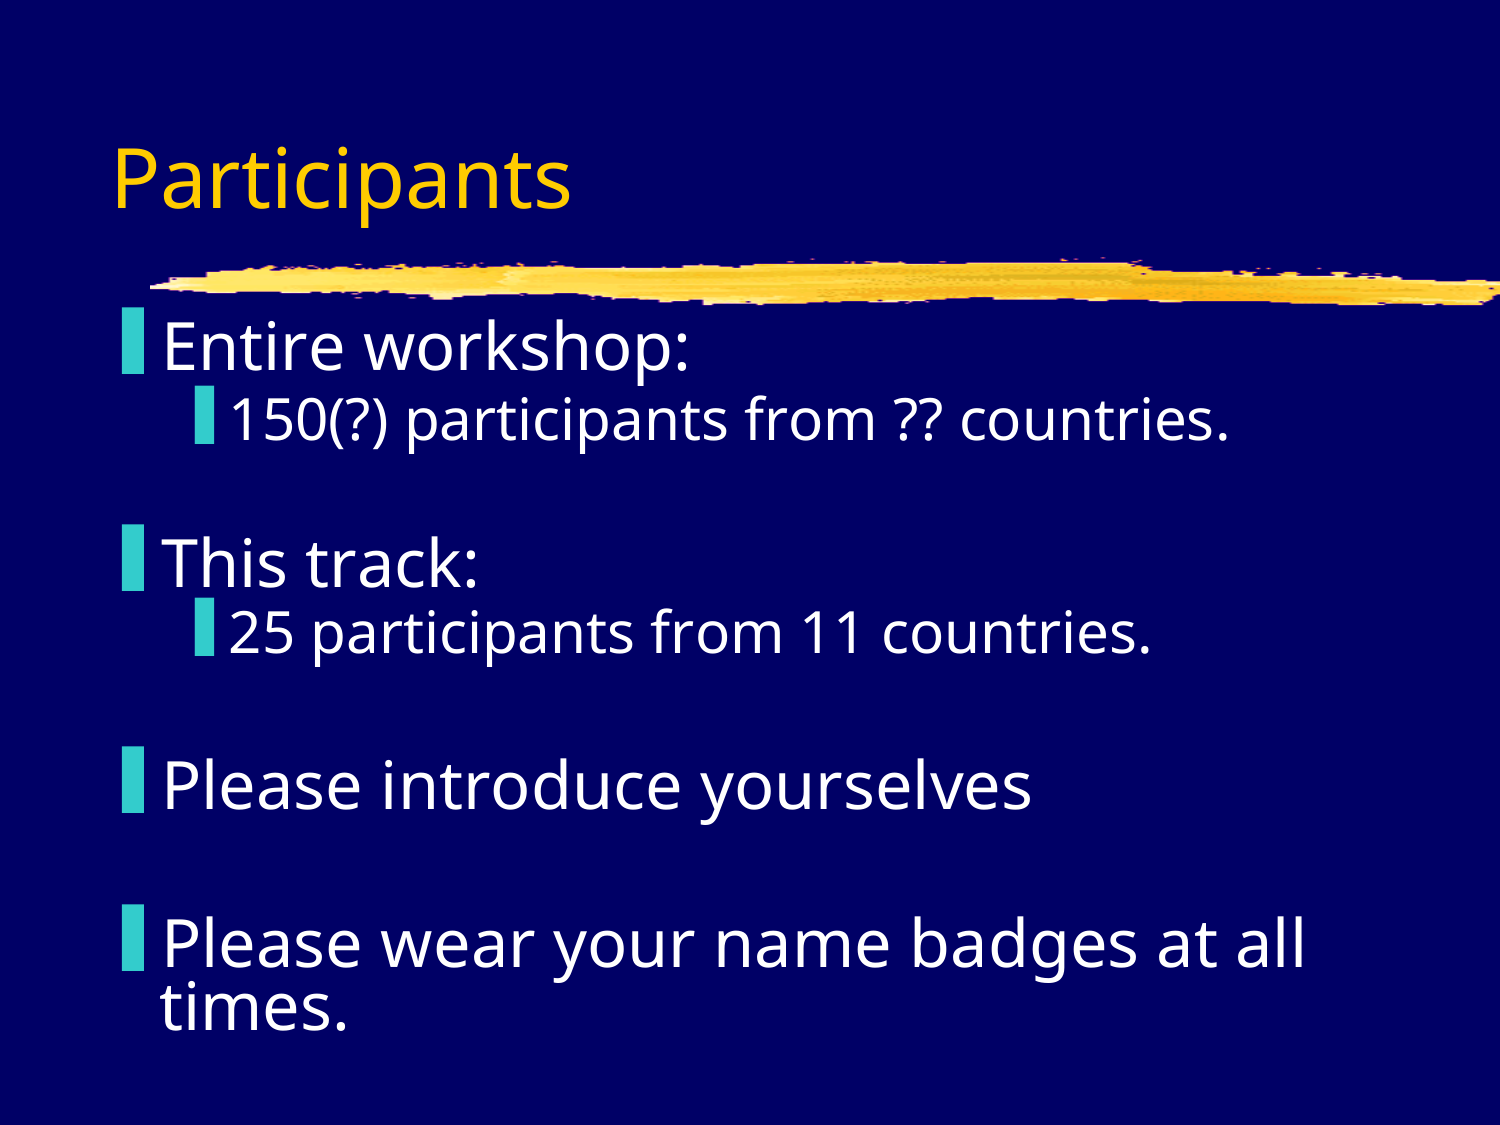

# Participants
Entire workshop:
150(?) participants from ?? countries.
This track:
25 participants from 11 countries.
Please introduce yourselves
Please wear your name badges at all times.